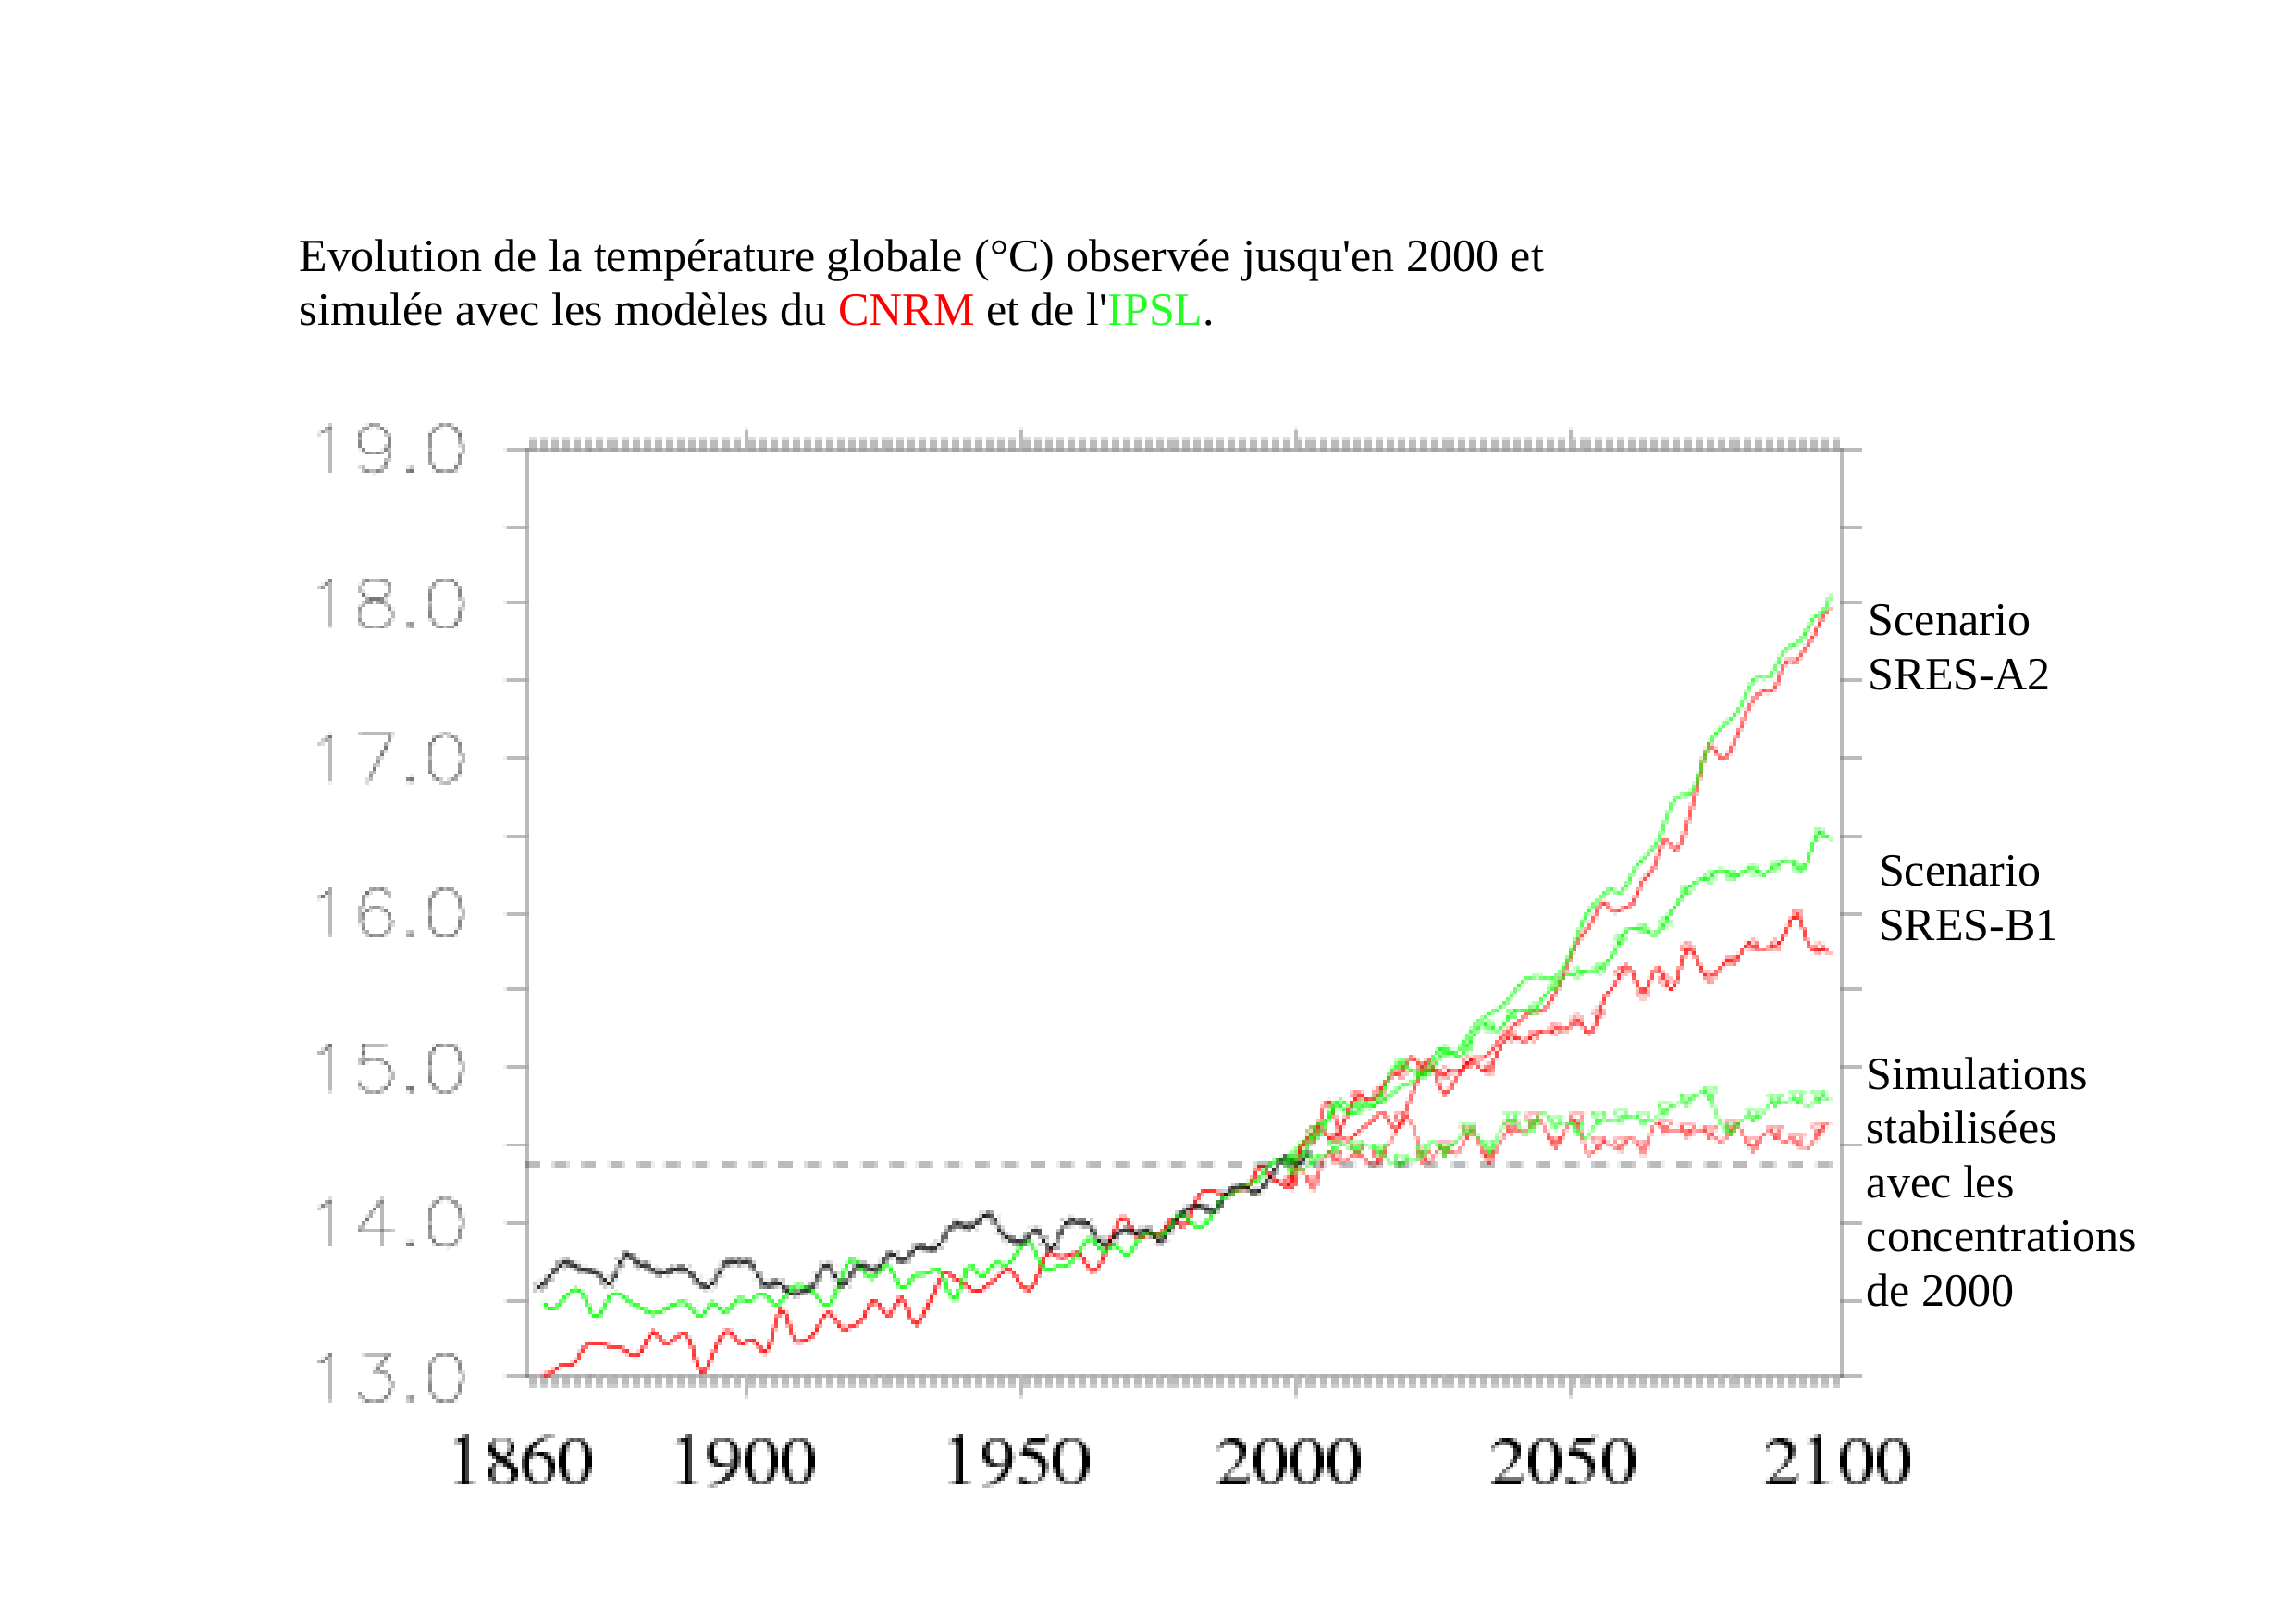

Evolution de la température globale (°C) observée jusqu'en 2000 et
simulée avec les modèles du CNRM et de l'IPSL.
Scenario
SRES-A2
Scenario
SRES-B1
Simulations
stabilisées
avec les
concentrations
de 2000